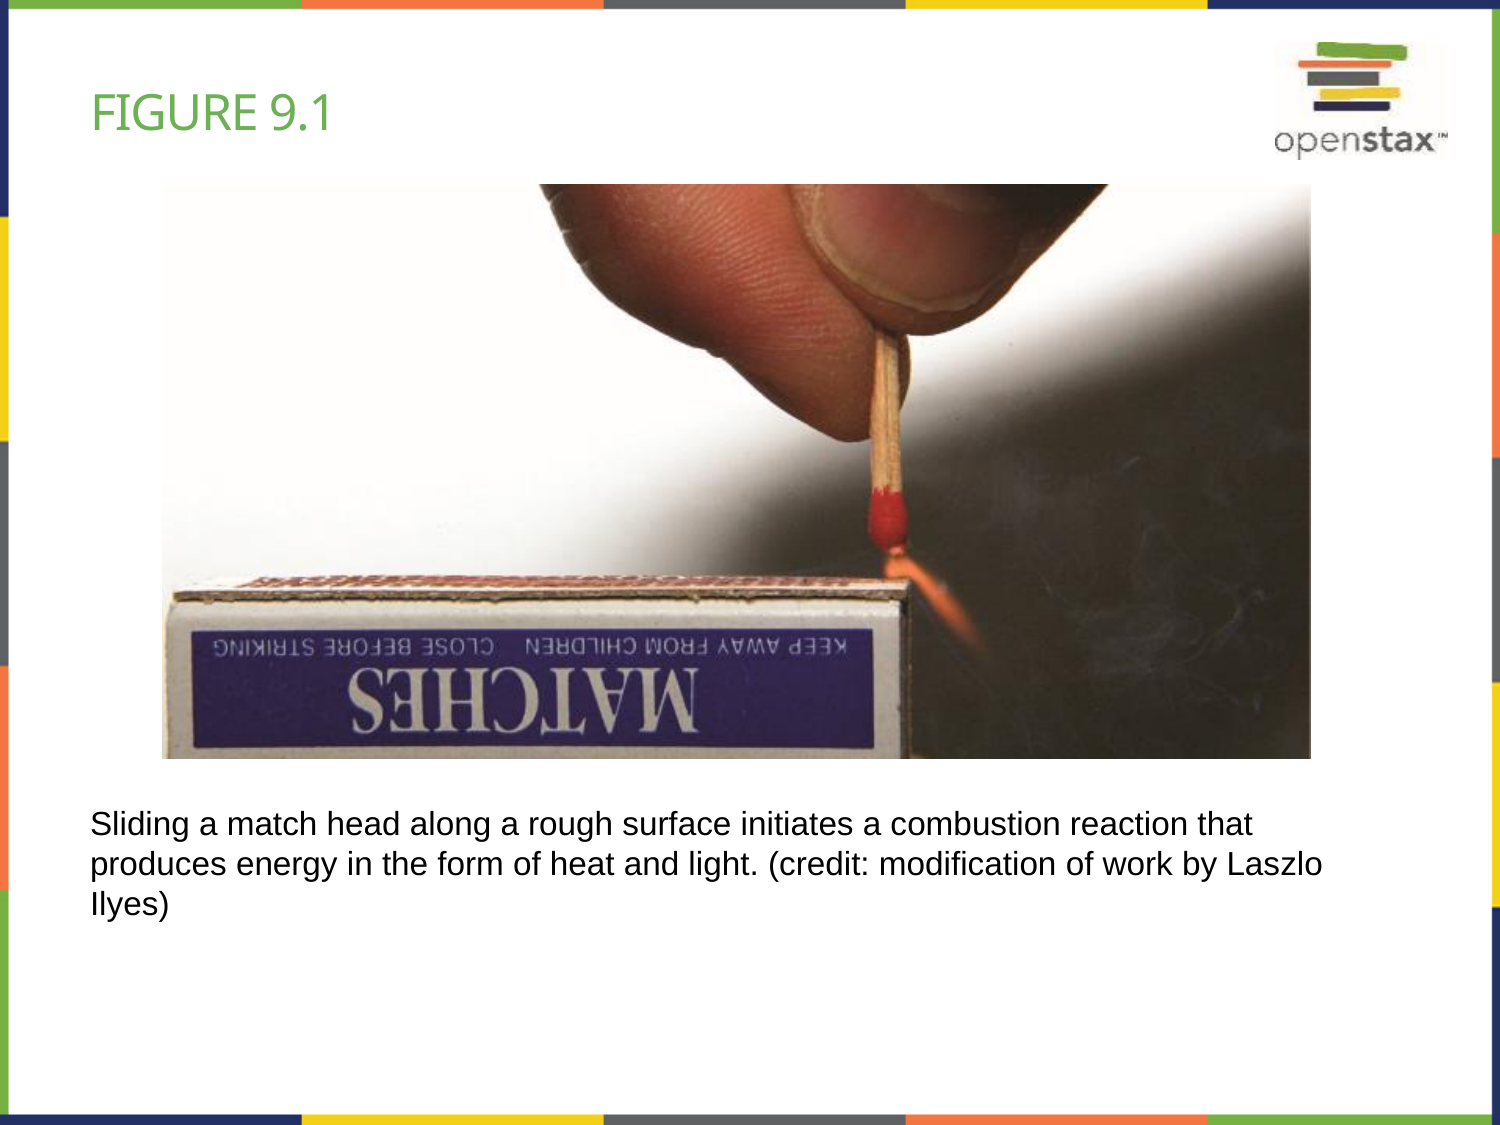

# Figure 9.1
Sliding a match head along a rough surface initiates a combustion reaction that produces energy in the form of heat and light. (credit: modification of work by Laszlo Ilyes)